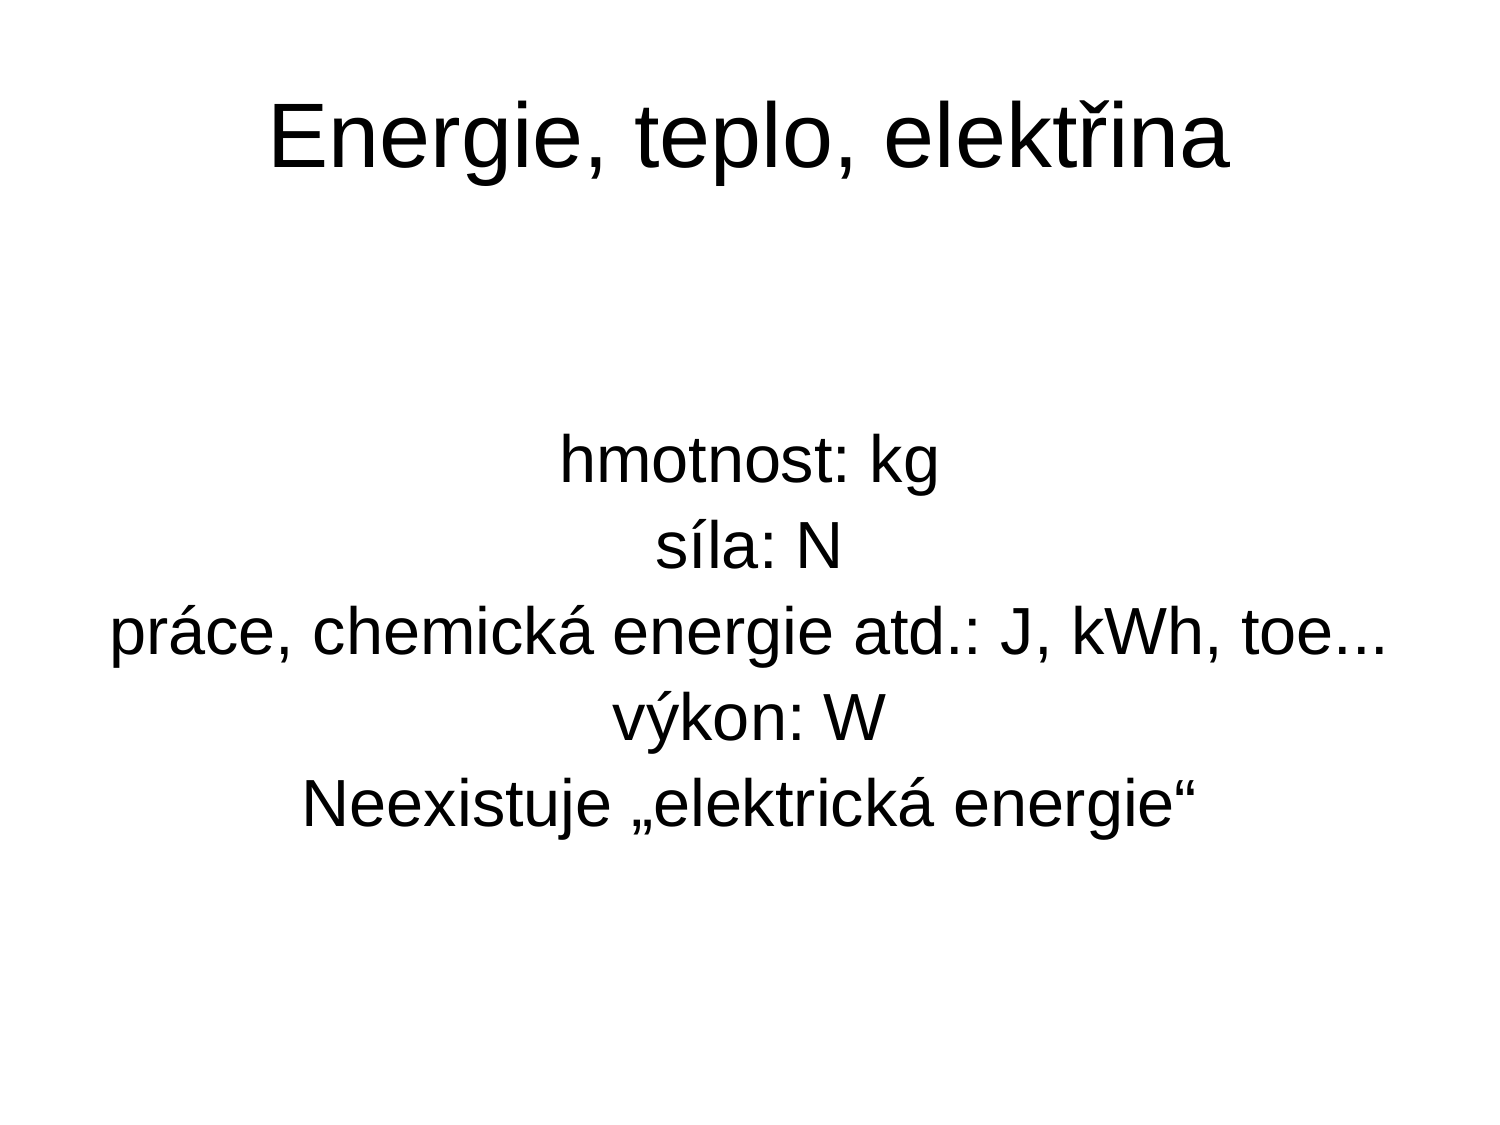

# Energie, teplo, elektřina
hmotnost: kg
síla: N
práce, chemická energie atd.: J, kWh, toe...
výkon: W
Neexistuje „elektrická energie“